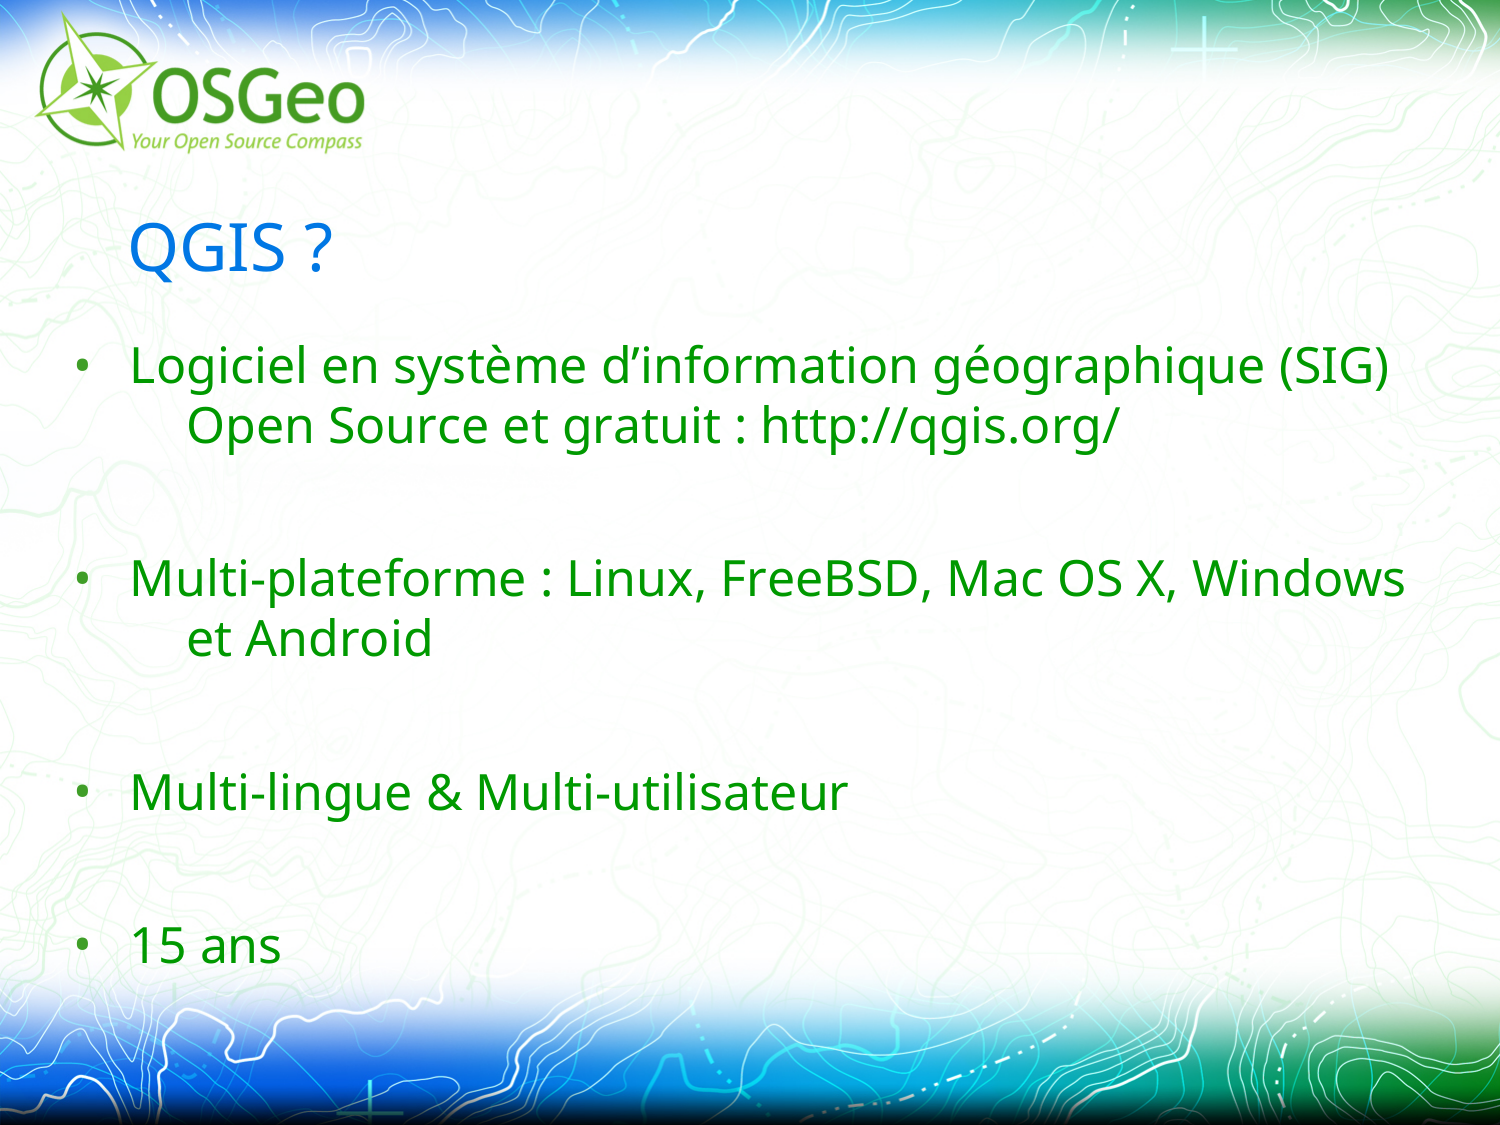

# QGIS ?
Logiciel en système d’information géographique (SIG) Open Source et gratuit : http://qgis.org/
Multi-plateforme : Linux, FreeBSD, Mac OS X, Windows et Android
Multi-lingue & Multi-utilisateur
15 ans